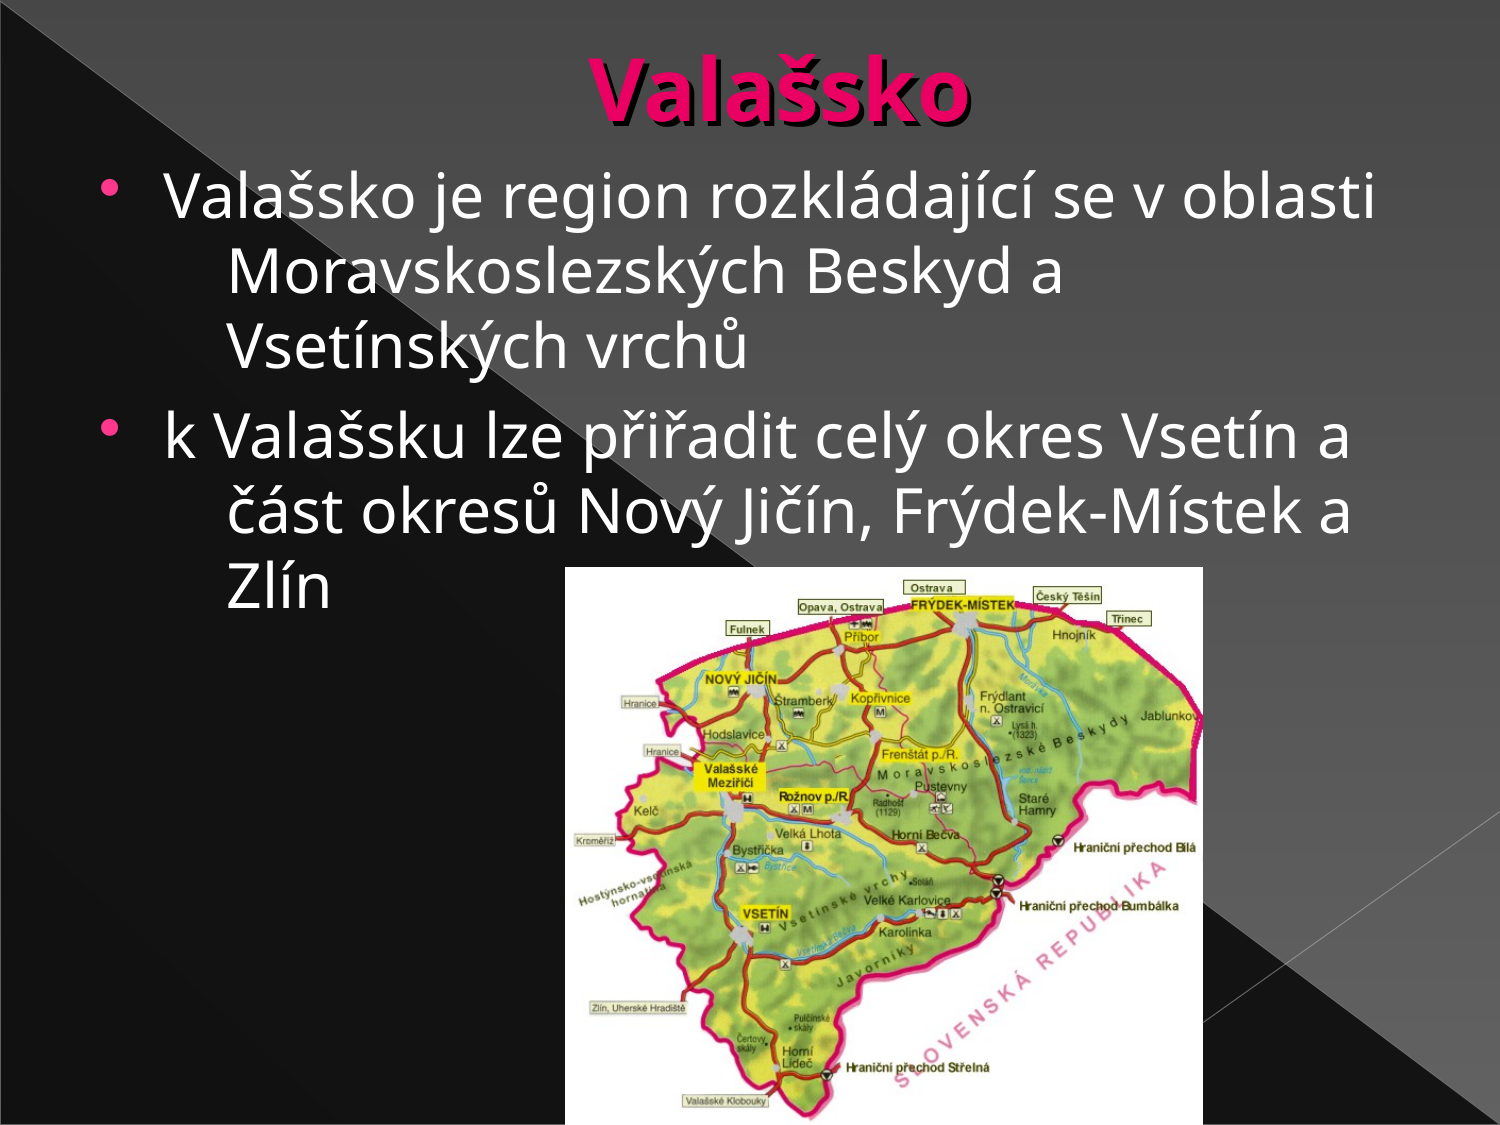

# Valašsko
Valašsko je region rozkládající se v oblasti Moravskoslezských Beskyd a Vsetínských vrchů
k Valašsku lze přiřadit celý okres Vsetín a část okresů Nový Jičín, Frýdek-Místek a Zlín